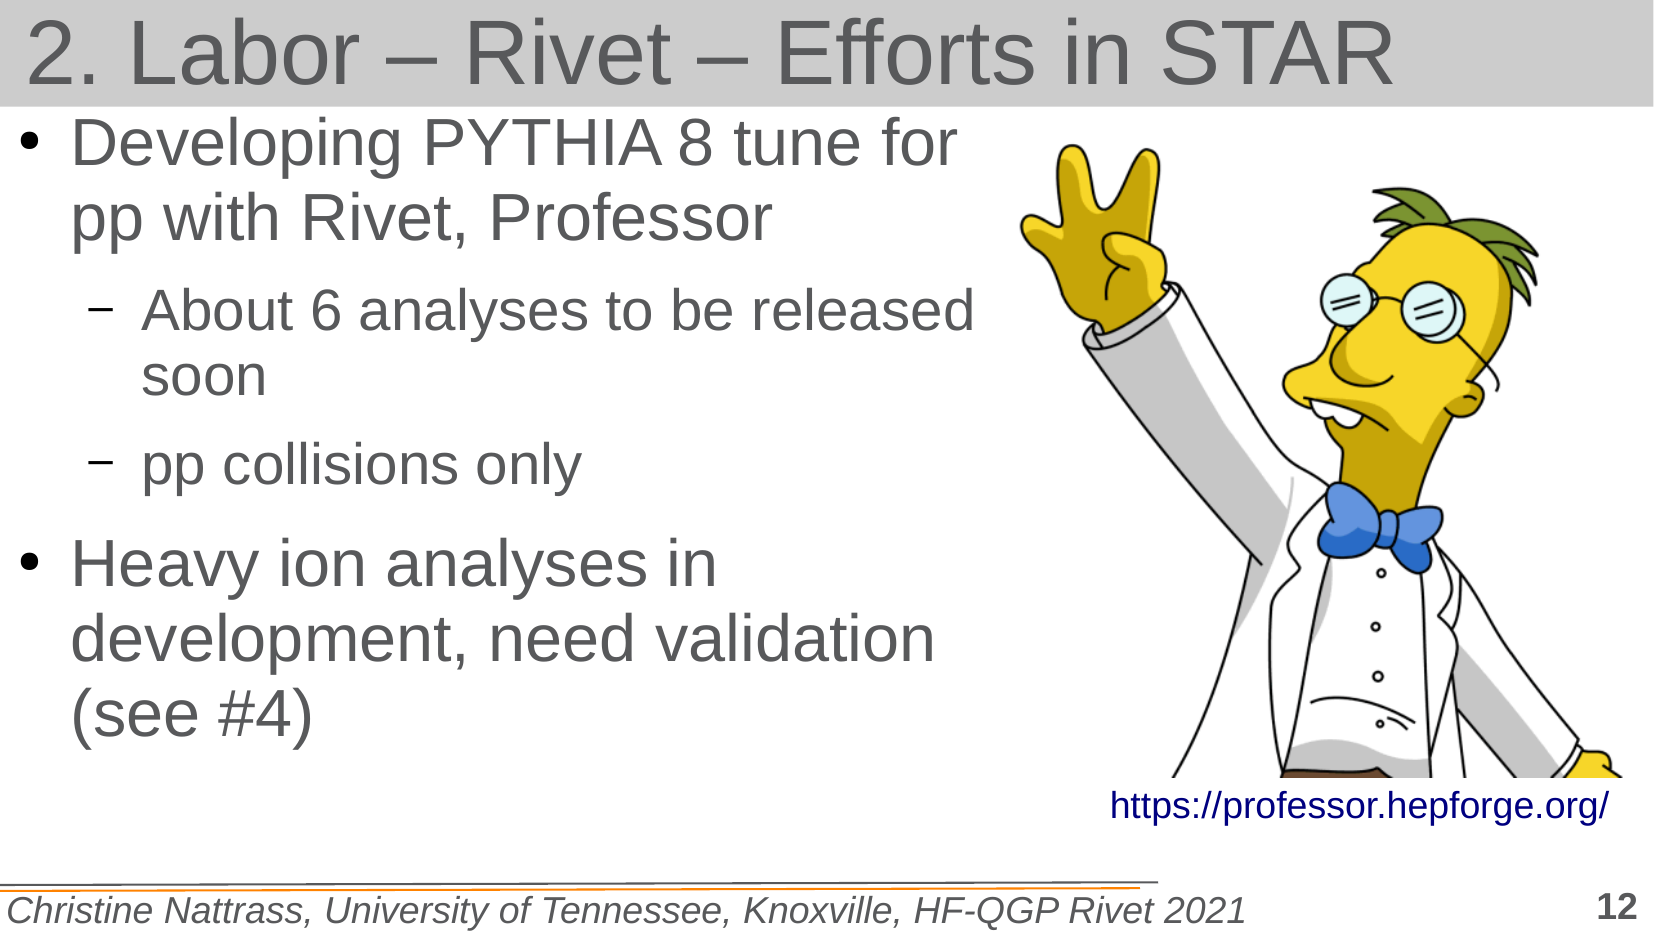

2. Labor – Rivet – Efforts in STAR
#
Developing PYTHIA 8 tune for pp with Rivet, Professor
About 6 analyses to be released soon
pp collisions only
Heavy ion analyses in development, need validation (see #4)
https://professor.hepforge.org/